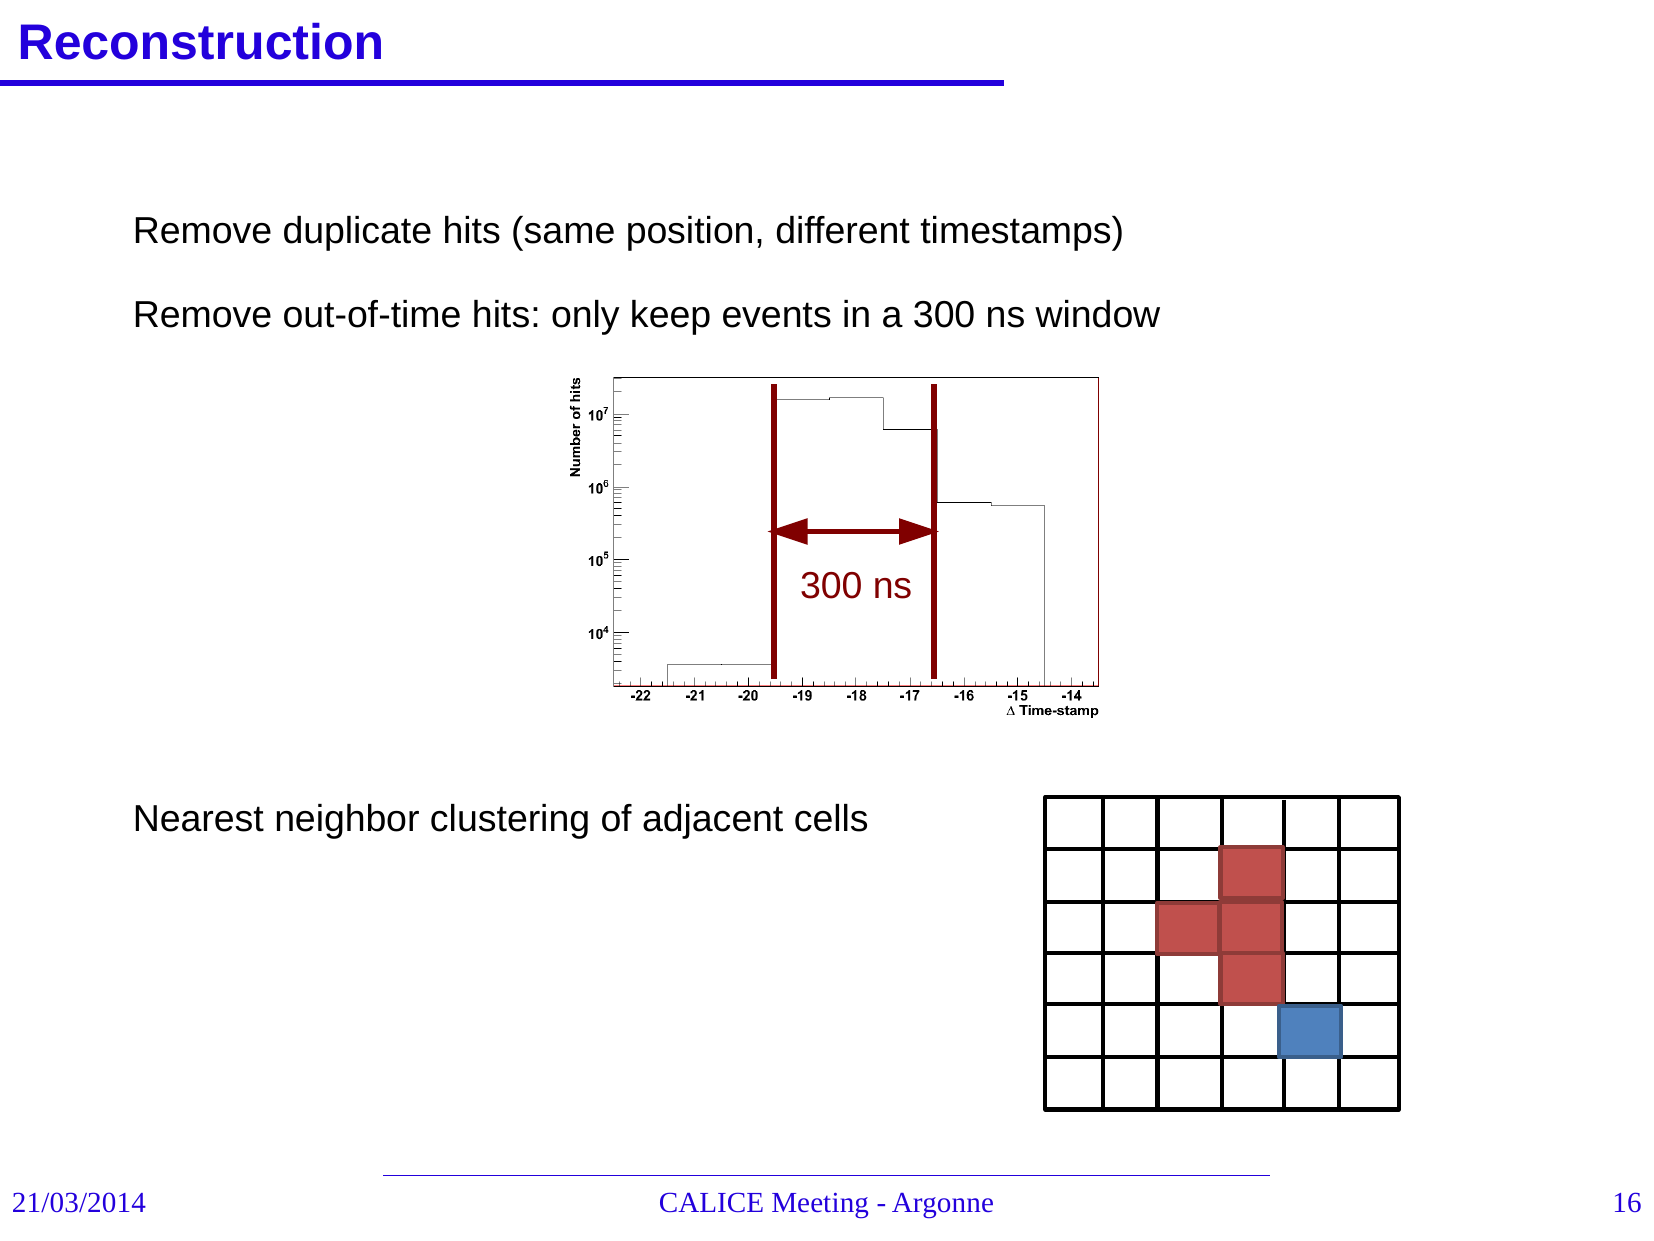

# Reconstruction
Remove duplicate hits (same position, different timestamps)
Remove out-of-time hits: only keep events in a 300 ns window
Nearest neighbor clustering of adjacent cells
300 ns
21/03/2014
CALICE Meeting - Argonne
16